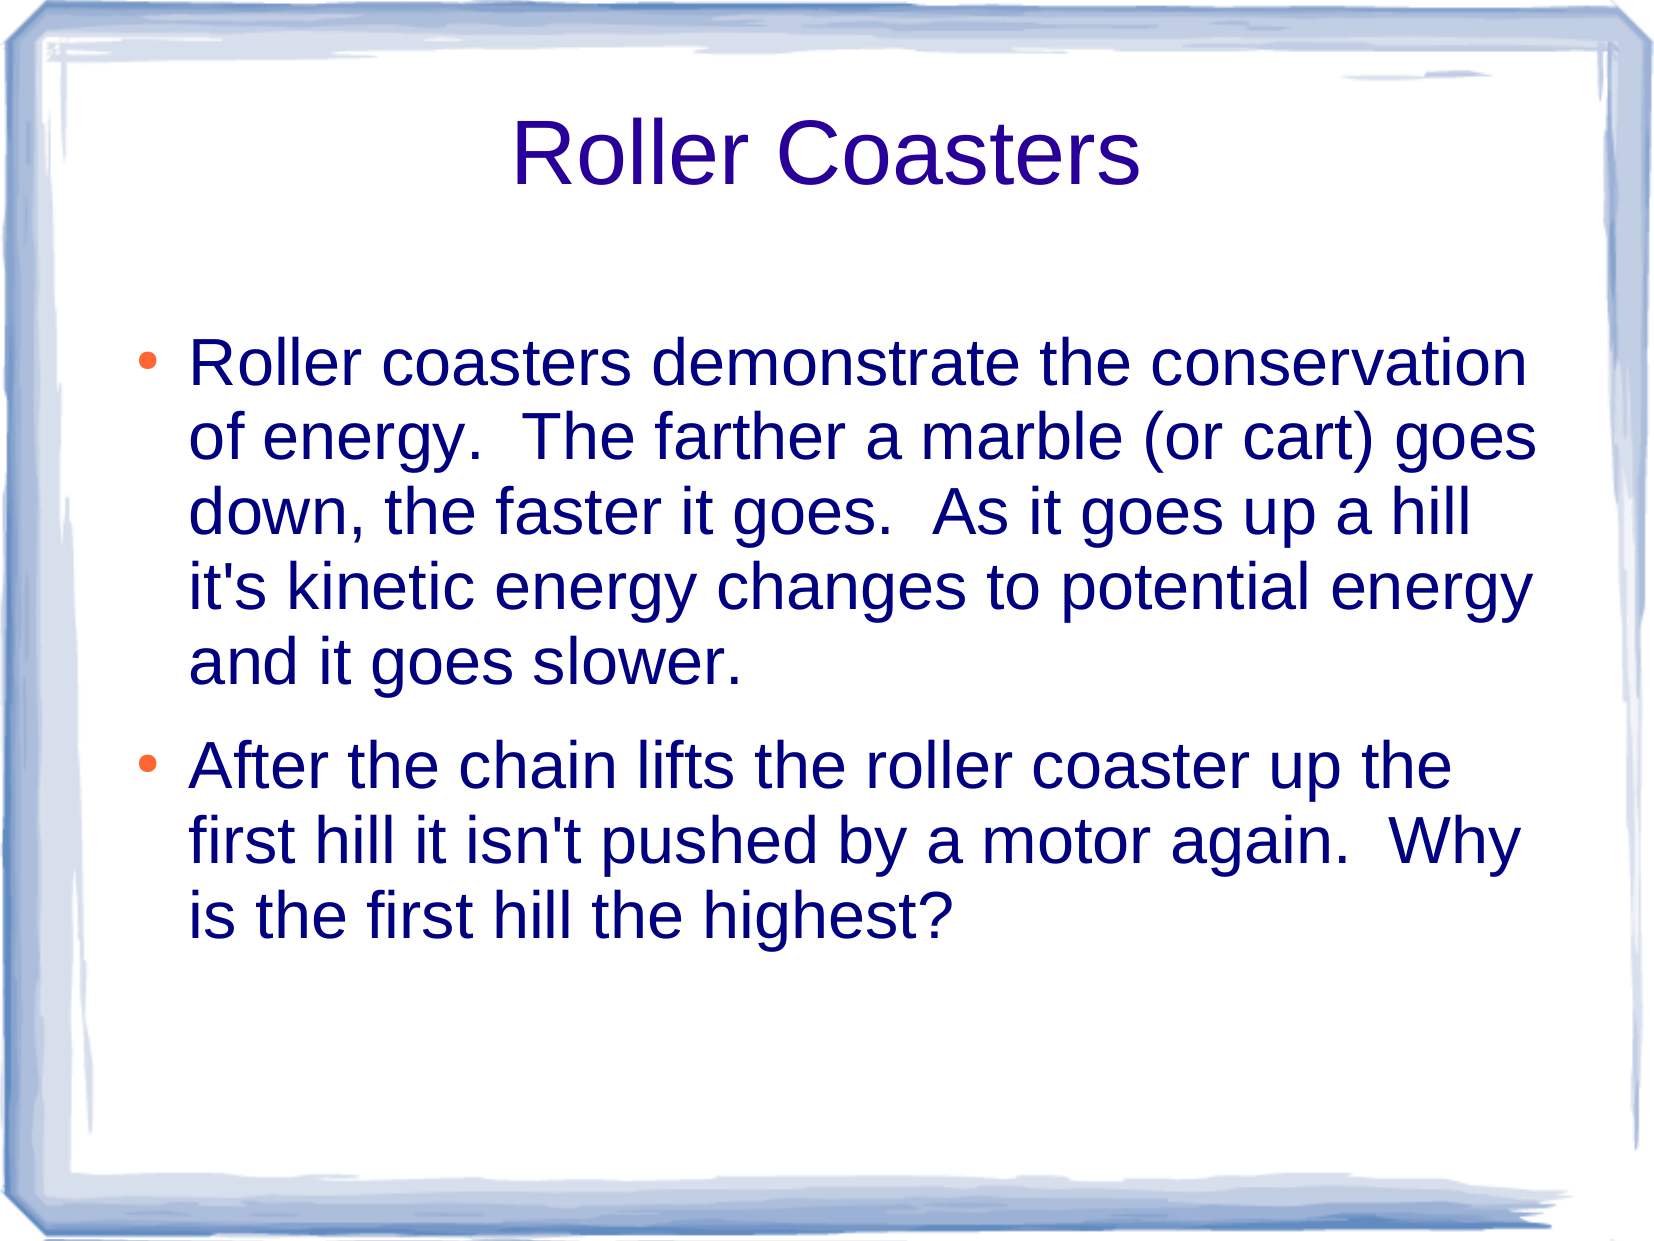

# Roller Coasters
Roller coasters demonstrate the conservation of energy. The farther a marble (or cart) goes down, the faster it goes. As it goes up a hill it's kinetic energy changes to potential energy and it goes slower.
After the chain lifts the roller coaster up the first hill it isn't pushed by a motor again. Why is the first hill the highest?